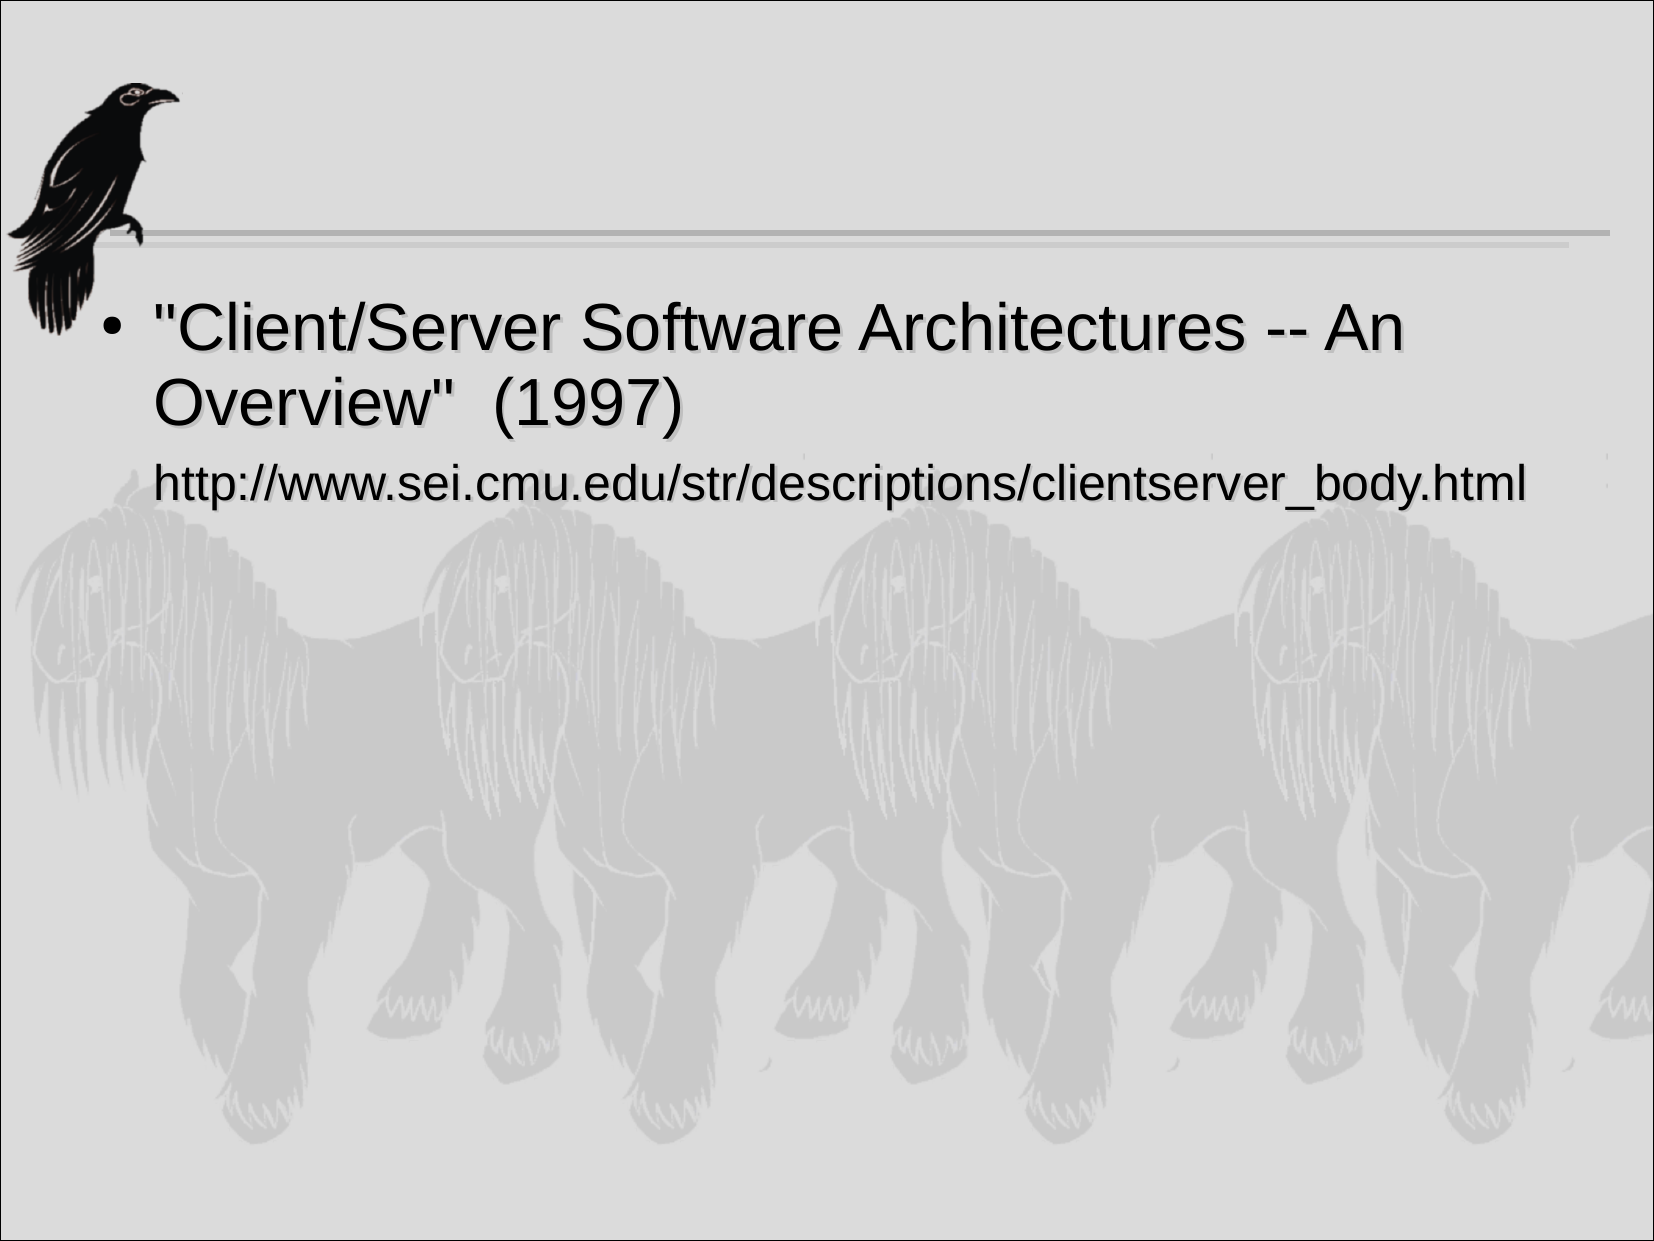

#
"Client/Server Software Architectures -- An Overview" (1997)
http://www.sei.cmu.edu/str/descriptions/clientserver_body.html